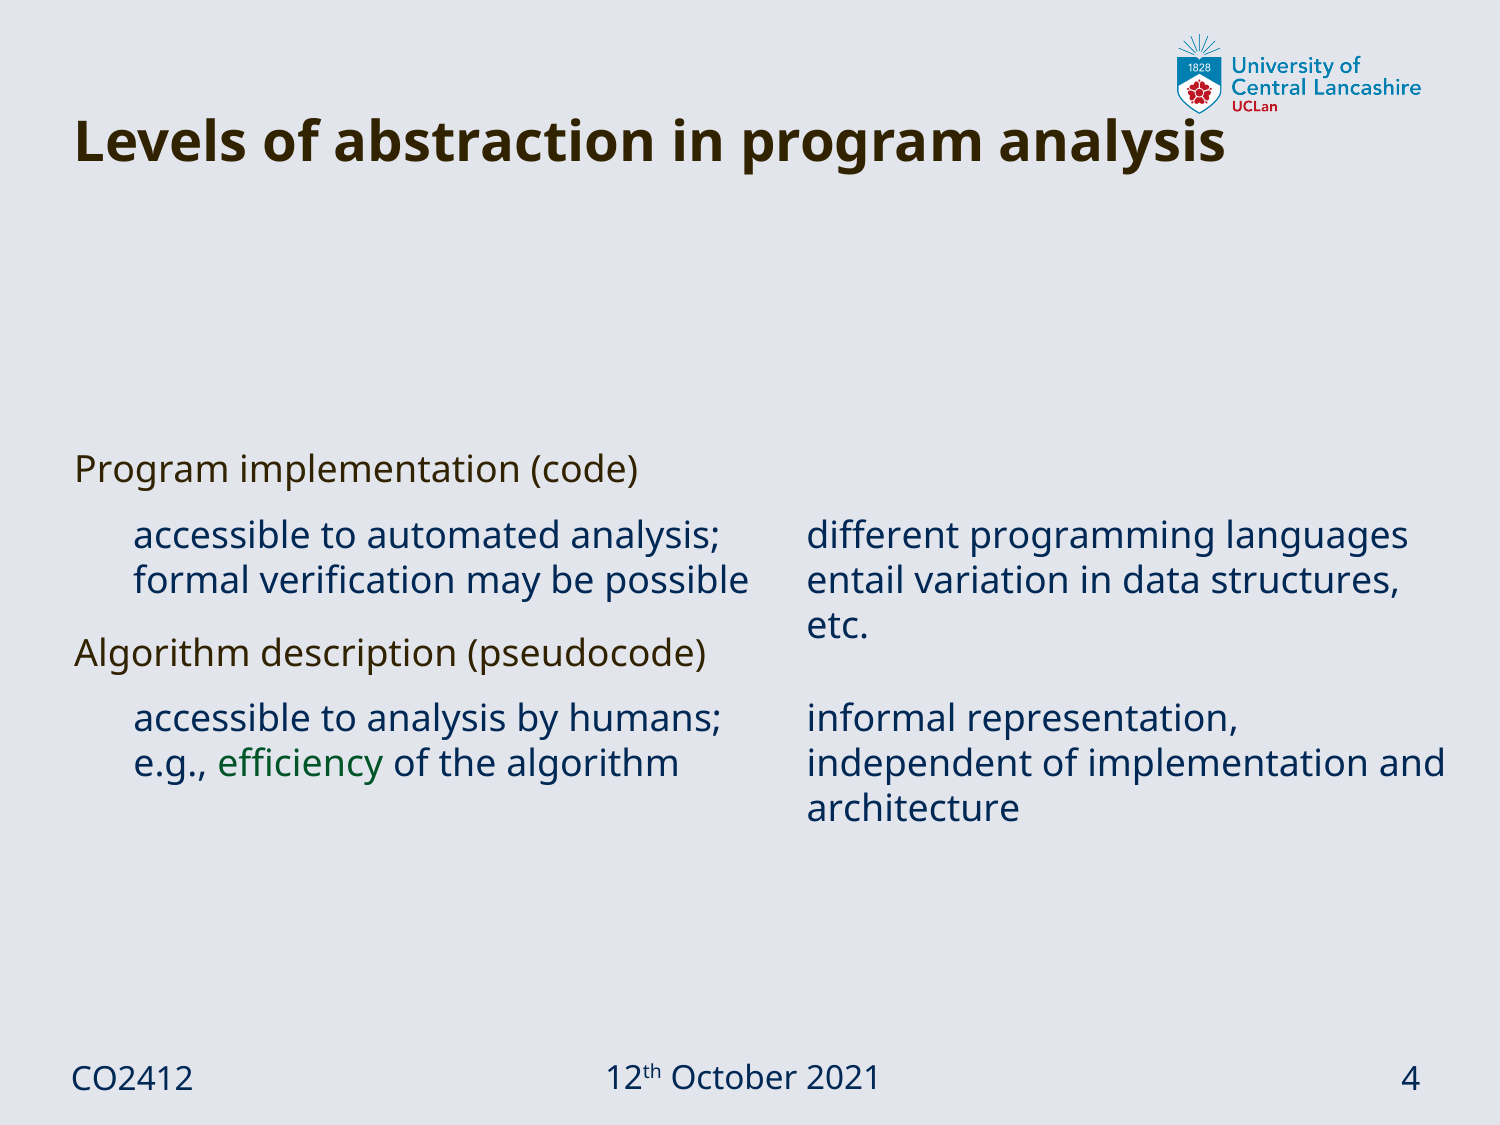

# Levels of abstraction in program analysis
Binary executable (equivalently, script + executable interpreter)
Program implementation (code)
Algorithm description (pseudocode)
accessible to automated analysis; formal verification may be possible
different programming languages entail variation in data structures, etc.
accessible to analysis by humans; e.g., efficiency of the algorithm
informal representation, independent of implementation and architecture